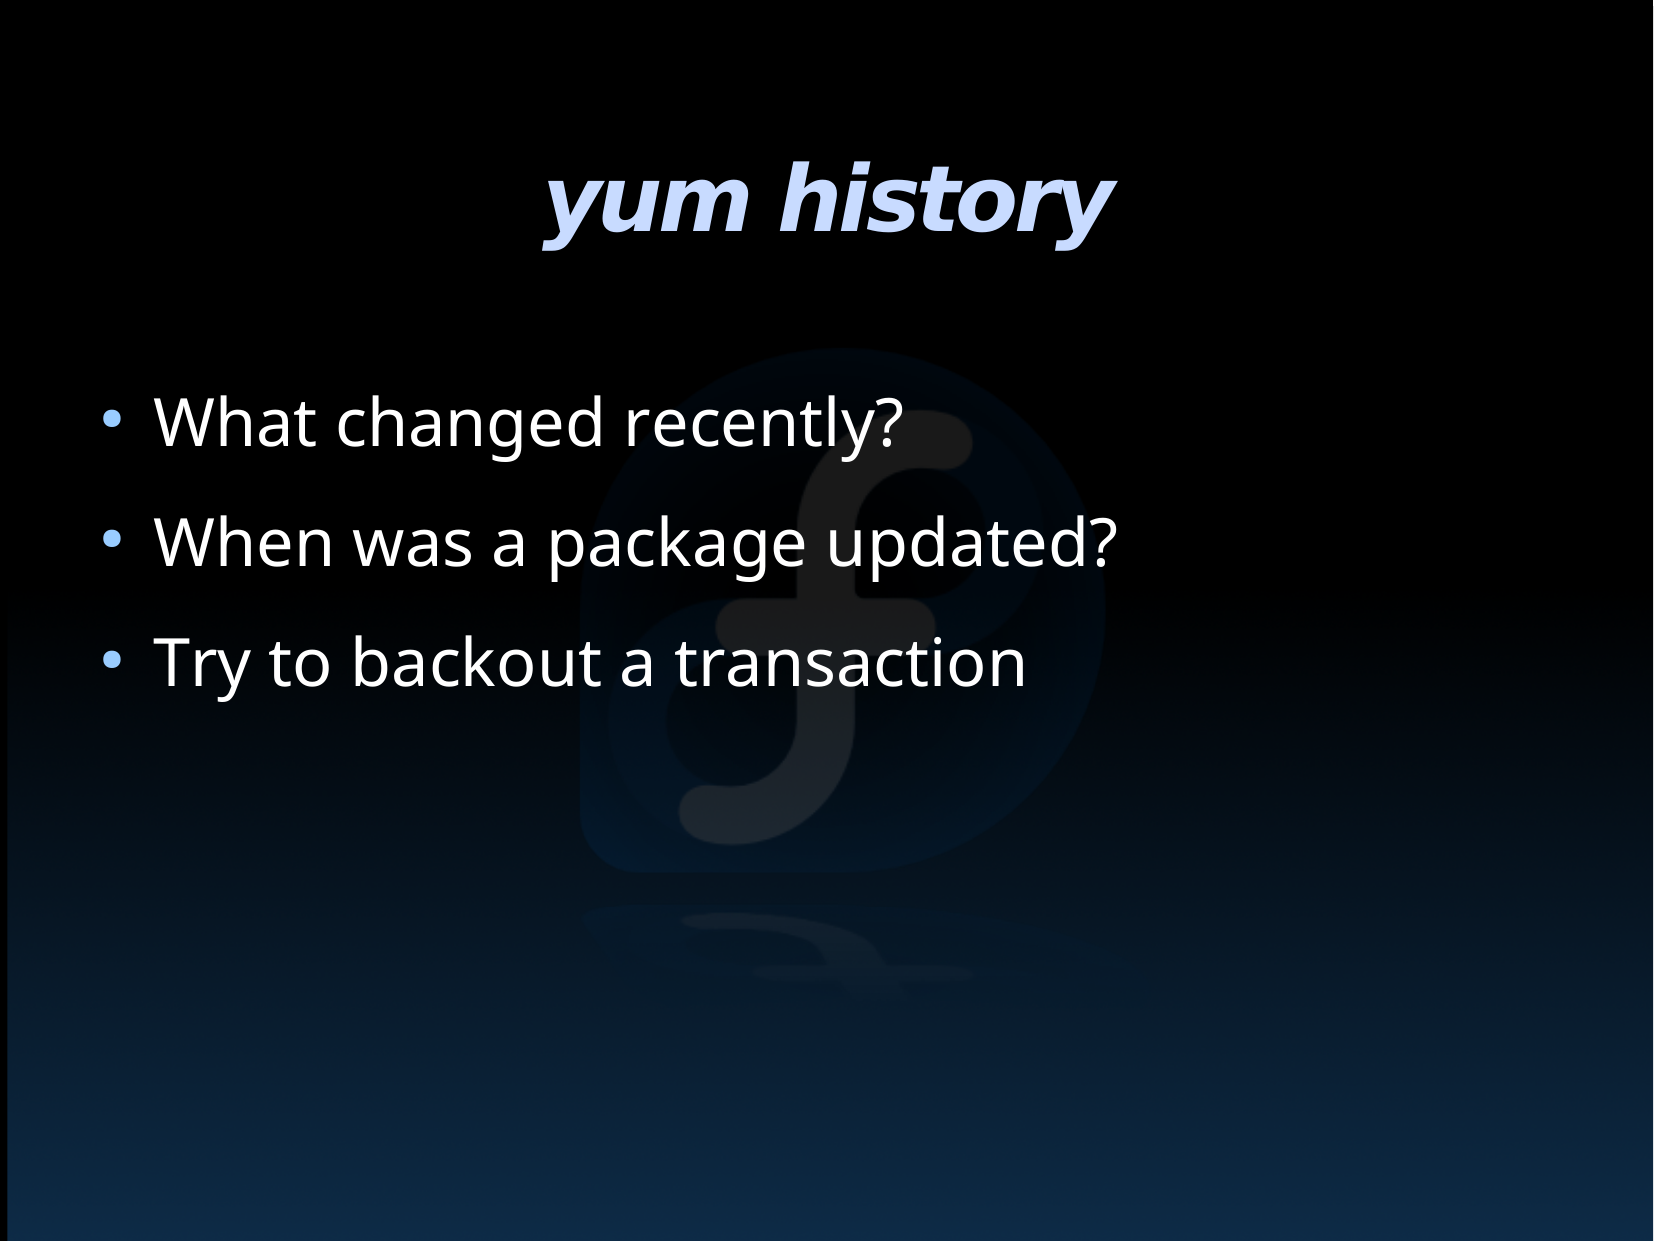

# yum history
What changed recently?
When was a package updated?
Try to backout a transaction